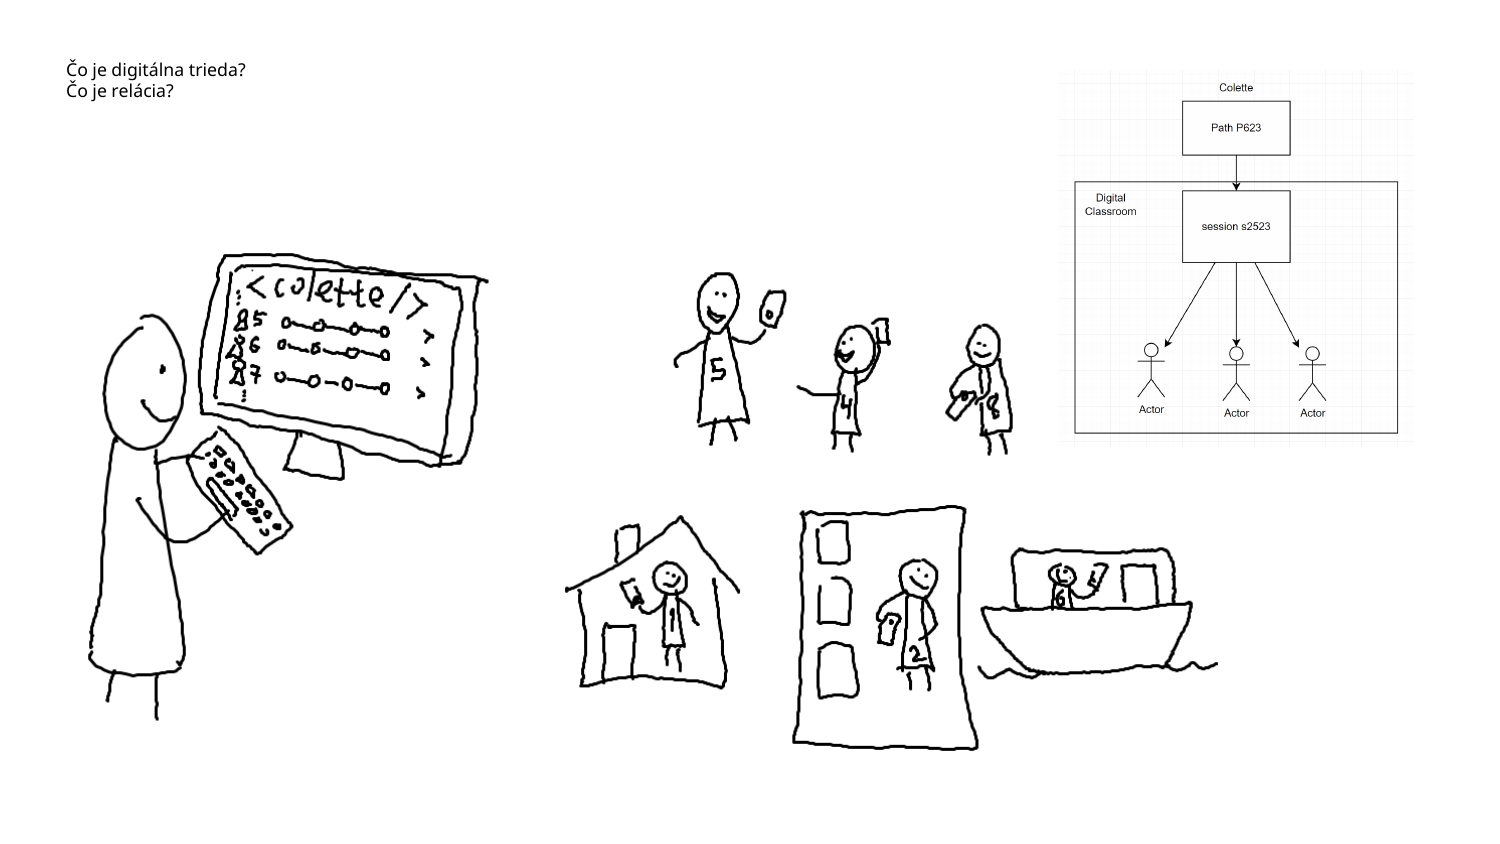

# Čo je digitálna trieda? Čo je relácia?